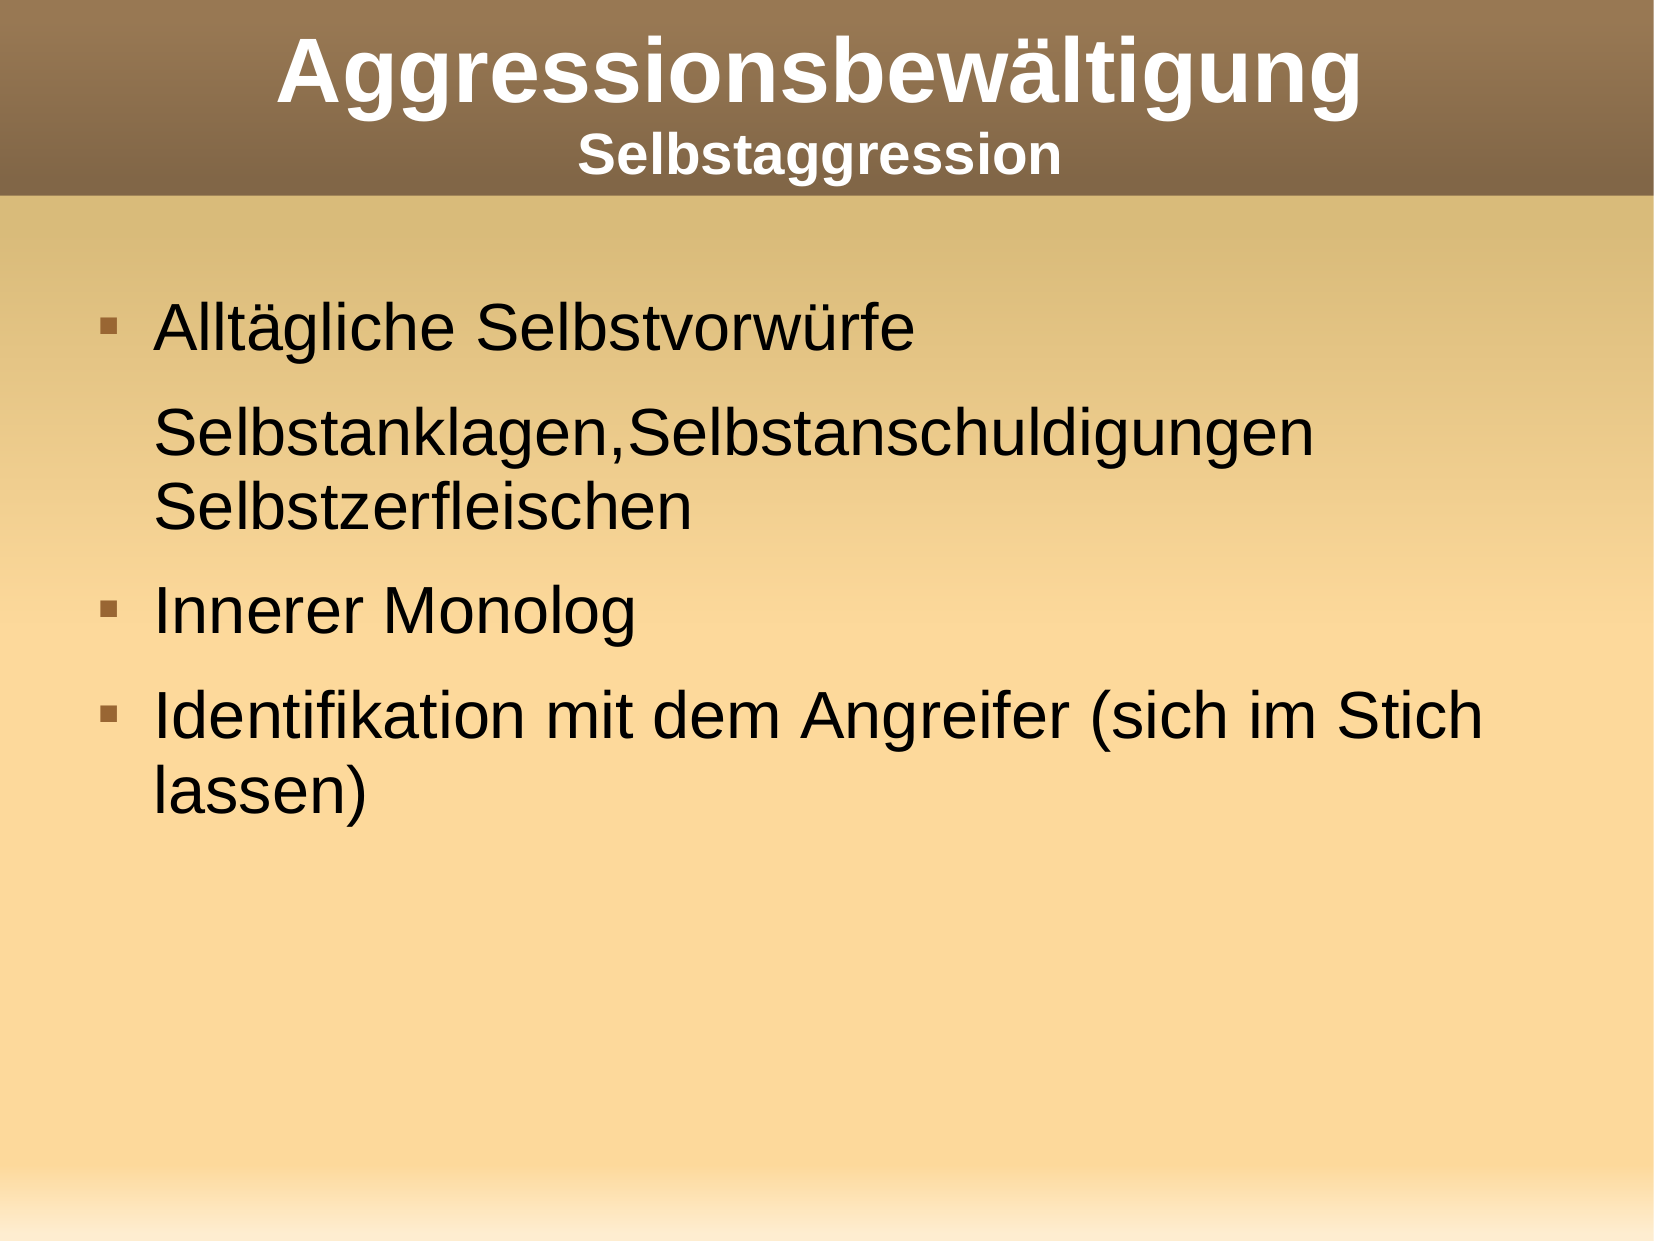

# Aggressionsbewältigung Selbstaggression
Alltägliche Selbstvorwürfe
Selbstanklagen,Selbstanschuldigungen Selbstzerfleischen
Innerer Monolog
Identifikation mit dem Angreifer (sich im Stich lassen)